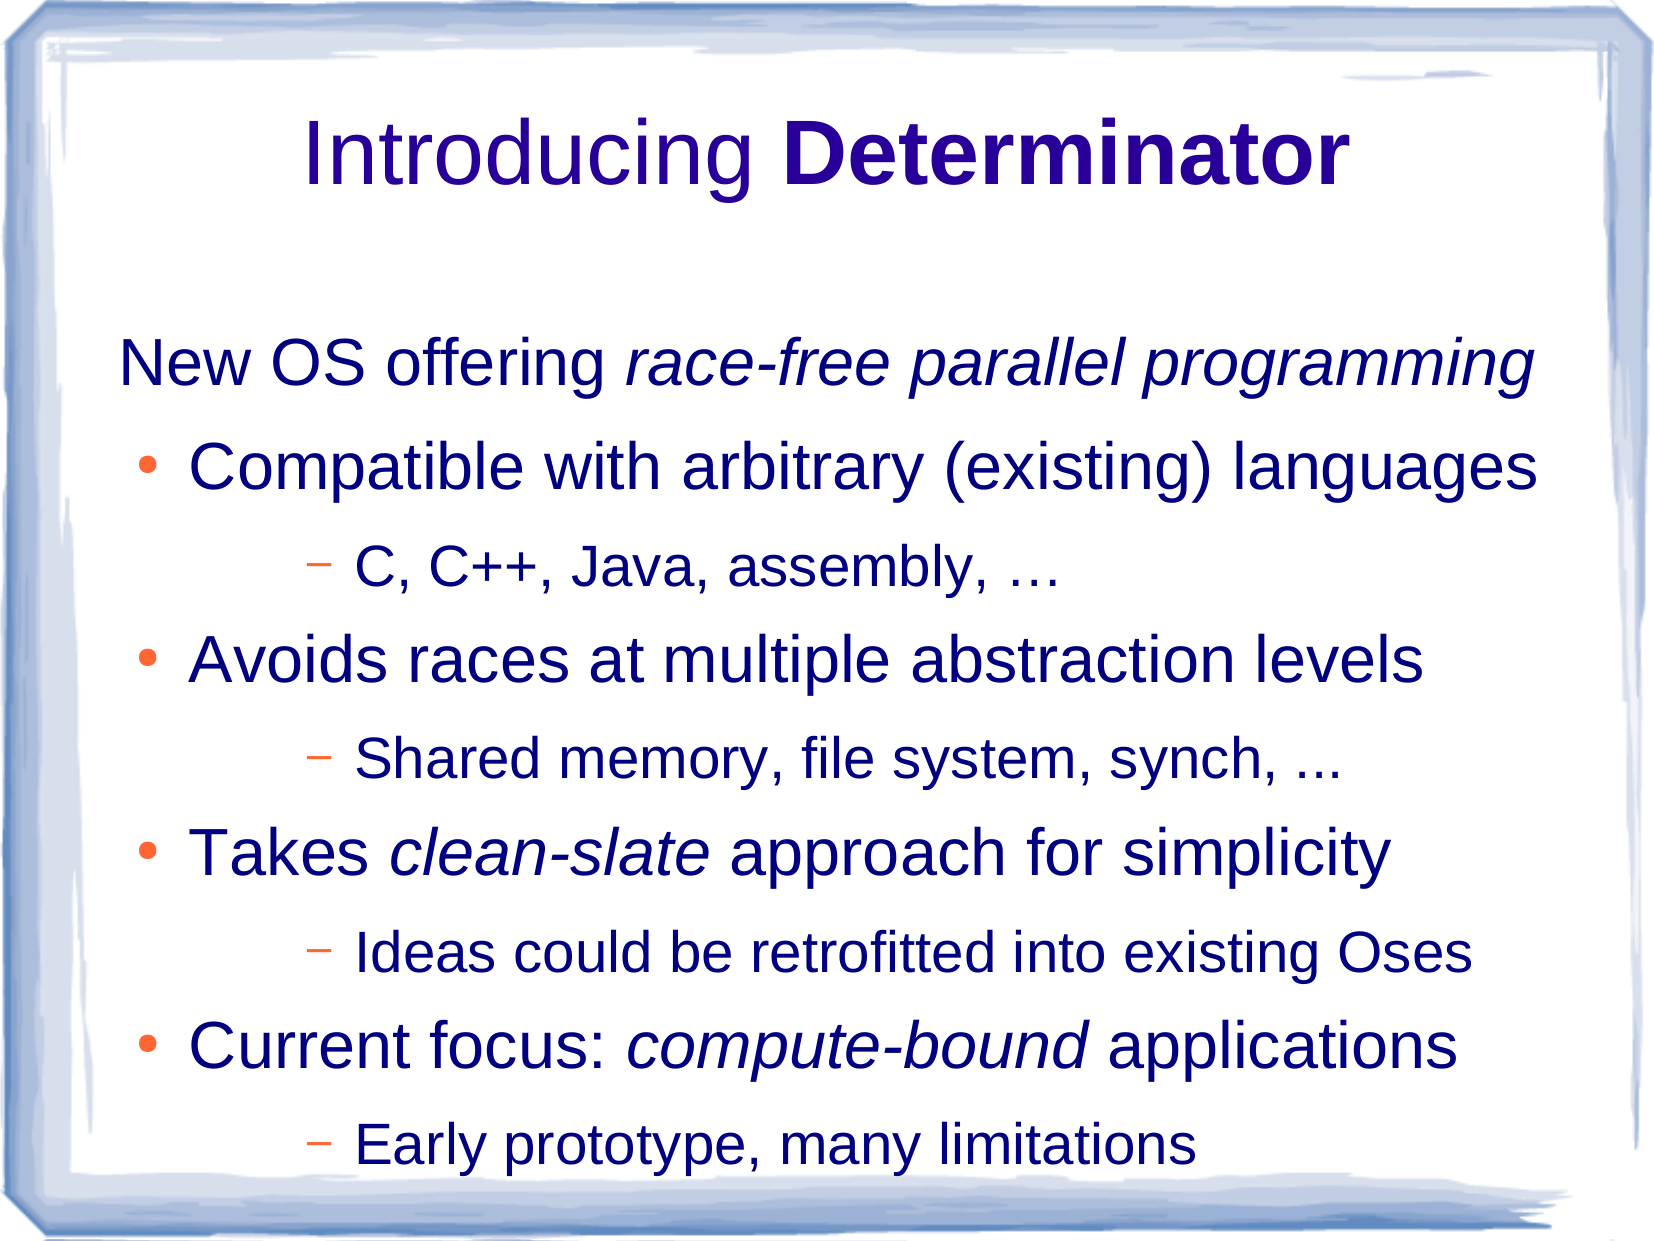

# Introducing Determinator
New OS offering race-free parallel programming
Compatible with arbitrary (existing) languages
C, C++, Java, assembly, …
Avoids races at multiple abstraction levels
Shared memory, file system, synch, ...
Takes clean-slate approach for simplicity
Ideas could be retrofitted into existing Oses
Current focus: compute-bound applications
Early prototype, many limitations